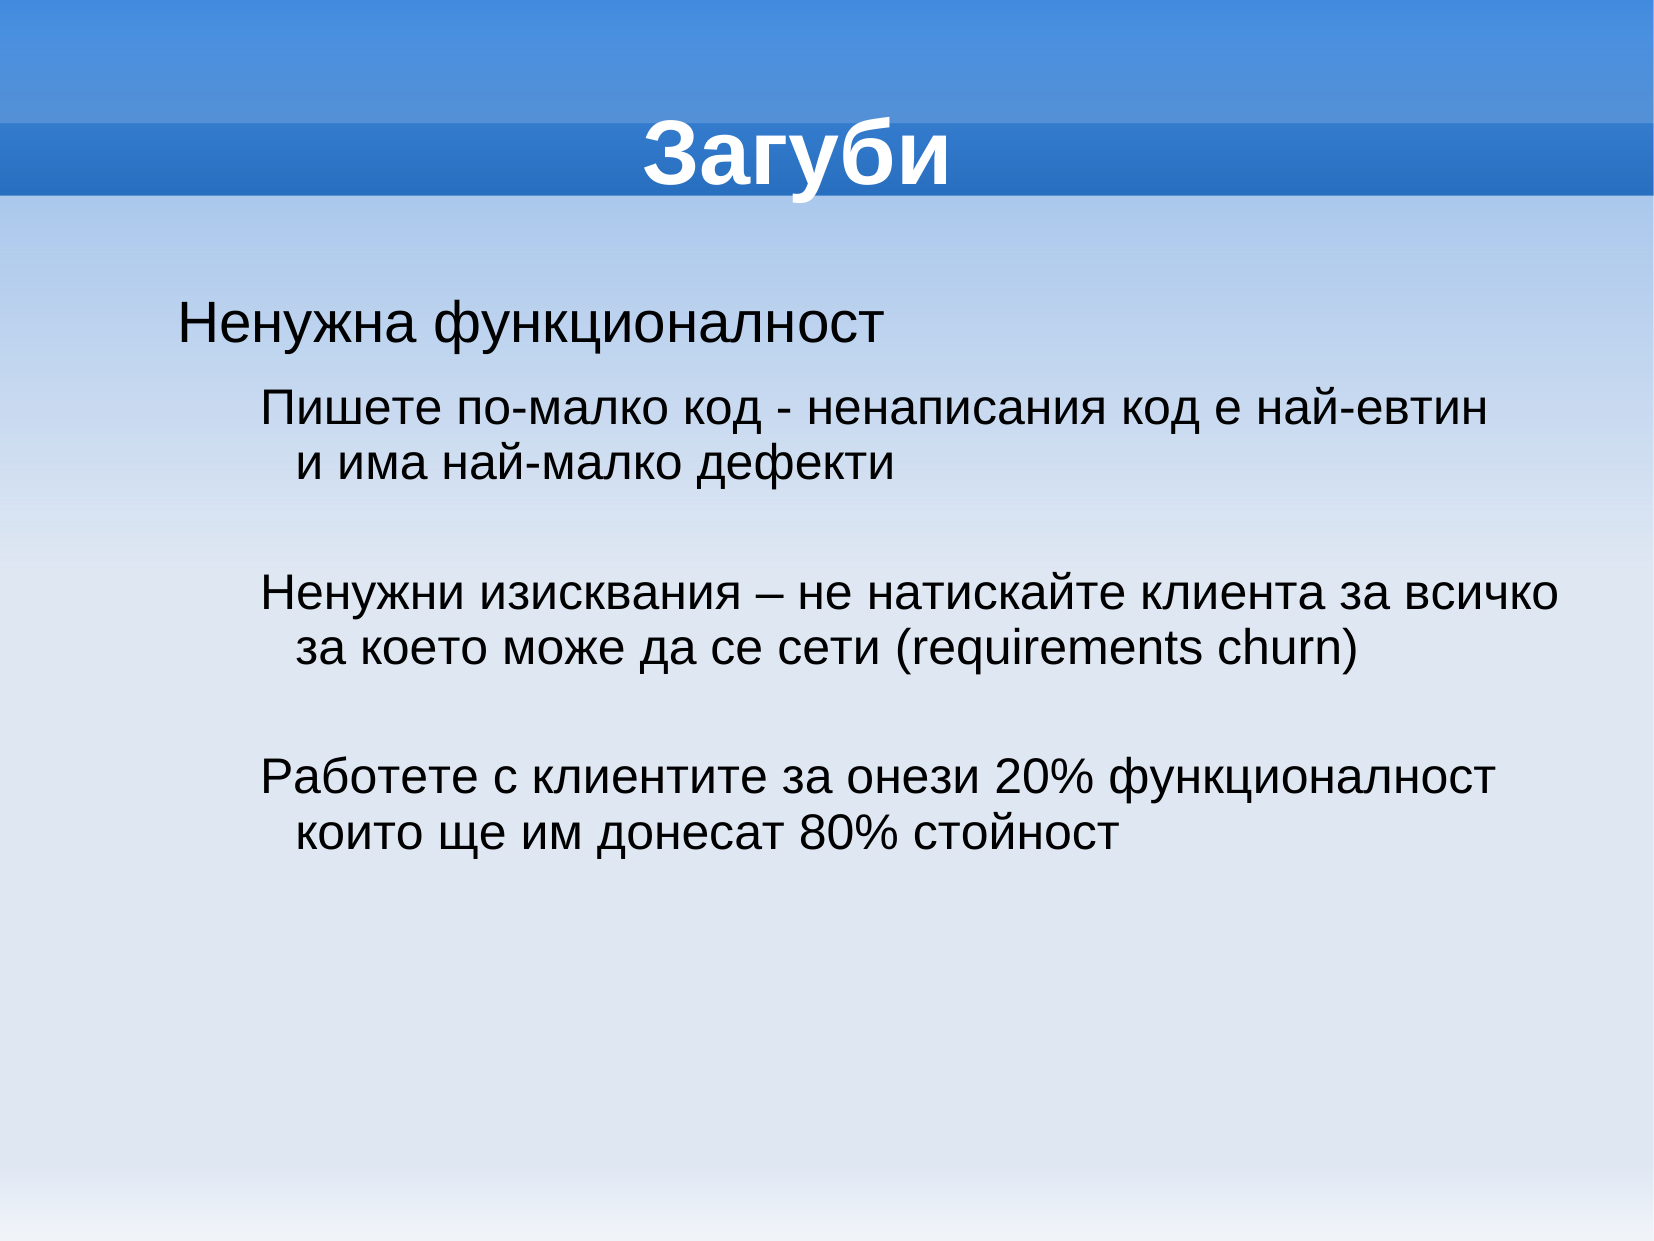

# Загуби
Ненужна функционалност
Пишете по-малко код - ненаписания код е най-евтин
и има най-малко дефекти
Ненужни изисквания – не натискайте клиента за всичко за което може да се сети (requirements churn)
Работете с клиентите за онези 20% функционалност които ще им донесат 80% стойност